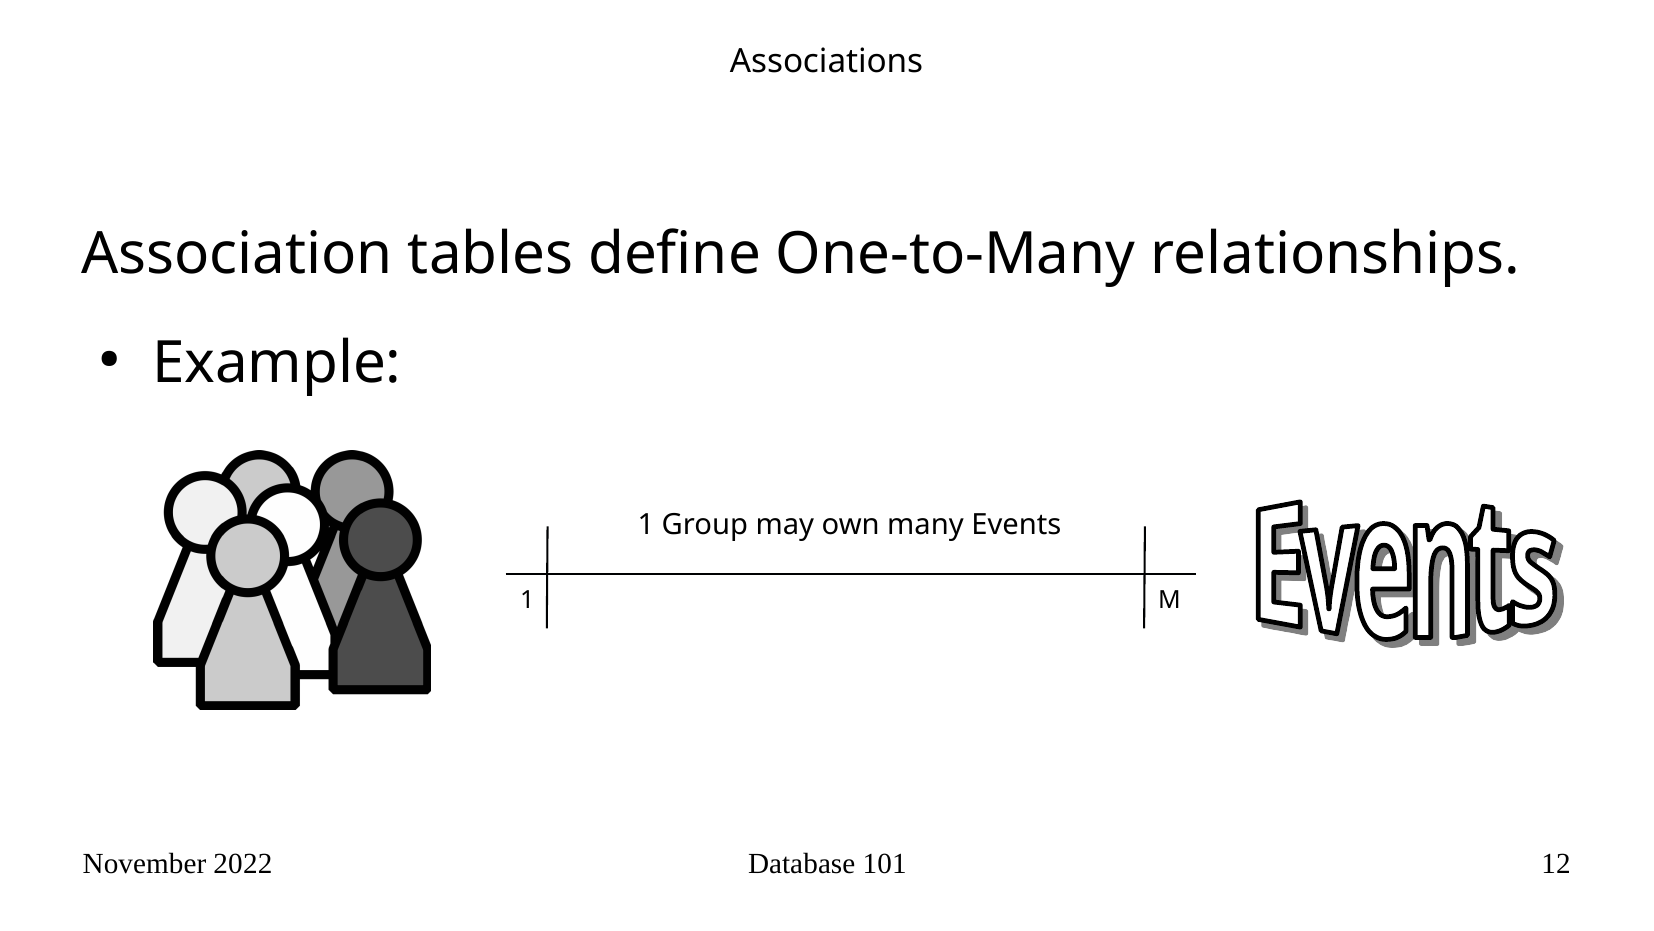

# Associations
Association tables define One-to-Many relationships.
Example:
Events
1 Group may own many Events
1
M
November 2022
Database 101
12